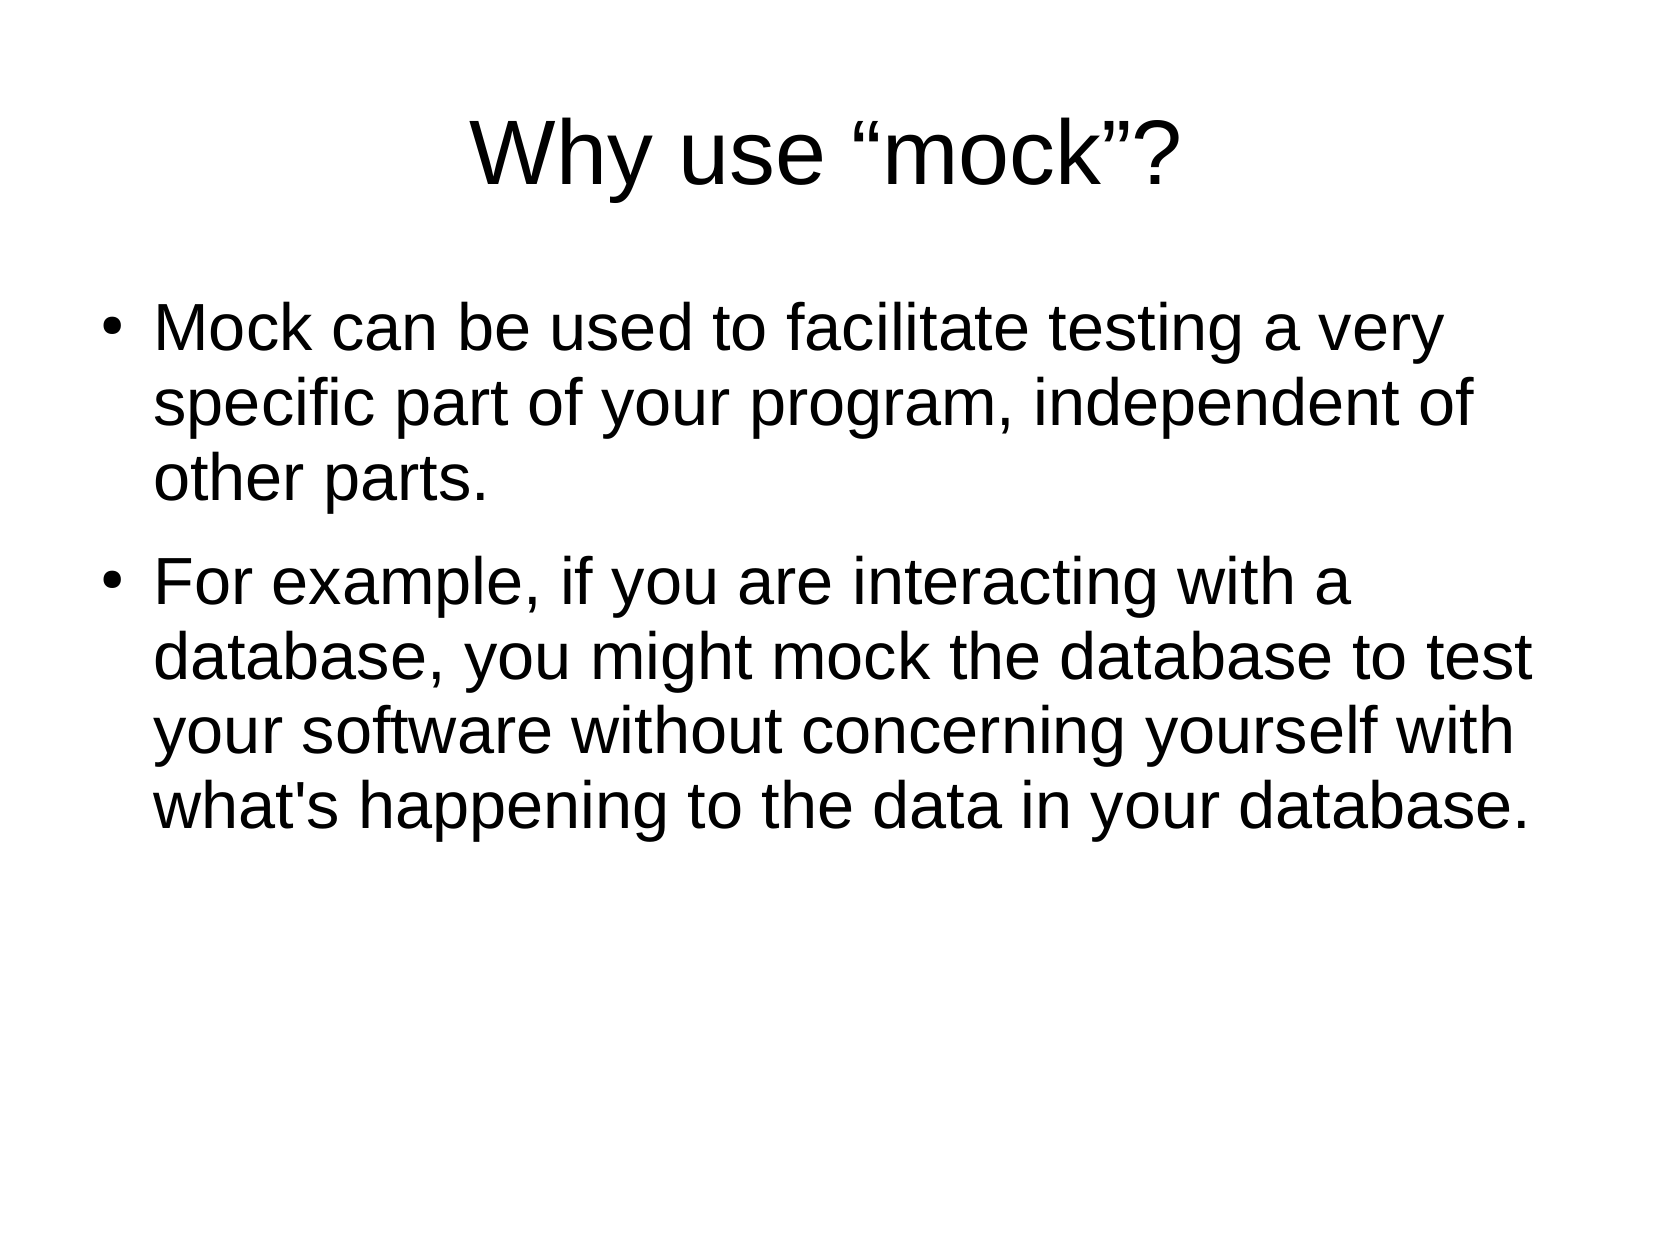

# Why use “mock”?
Mock can be used to facilitate testing a very specific part of your program, independent of other parts.
For example, if you are interacting with a database, you might mock the database to test your software without concerning yourself with what's happening to the data in your database.